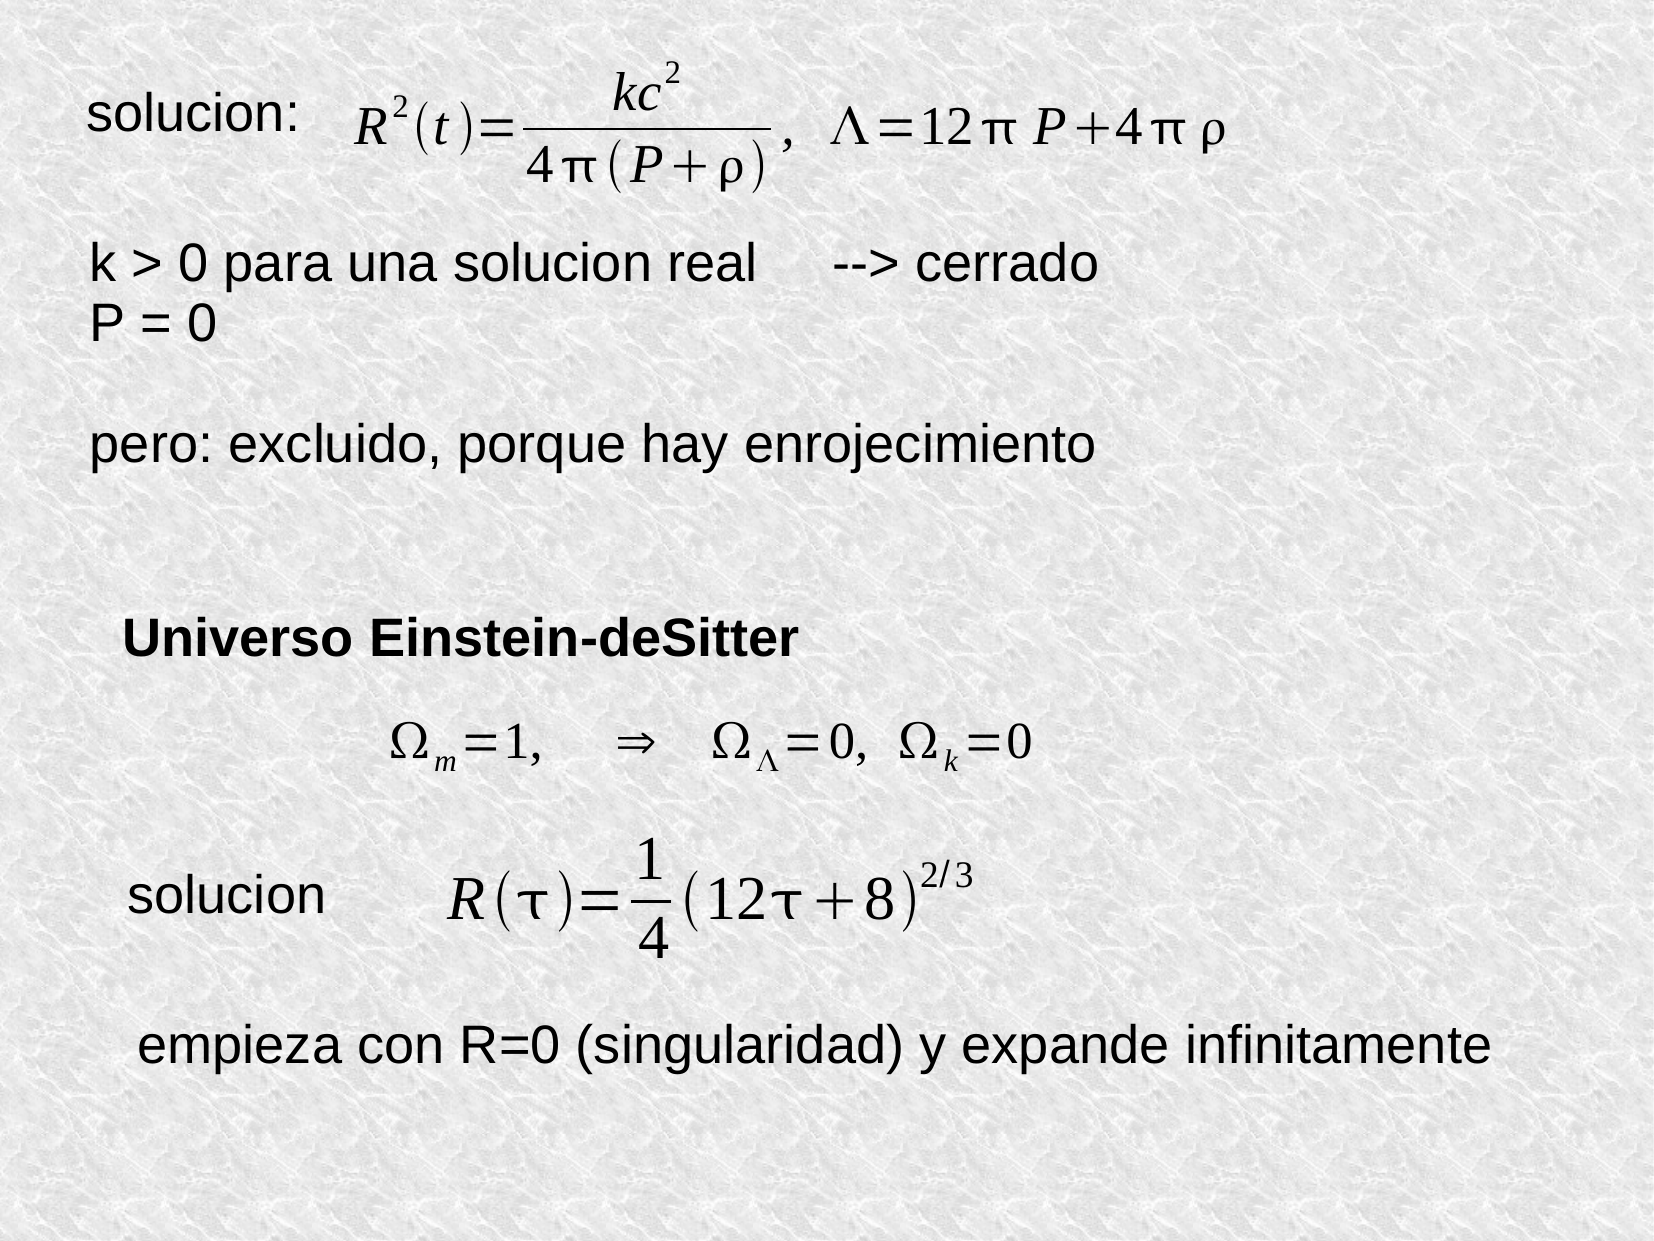

solucion:
k > 0 para una solucion real --> cerrado
P = 0
pero: excluido, porque hay enrojecimiento
Universo Einstein-deSitter
solucion
empieza con R=0 (singularidad) y expande infinitamente